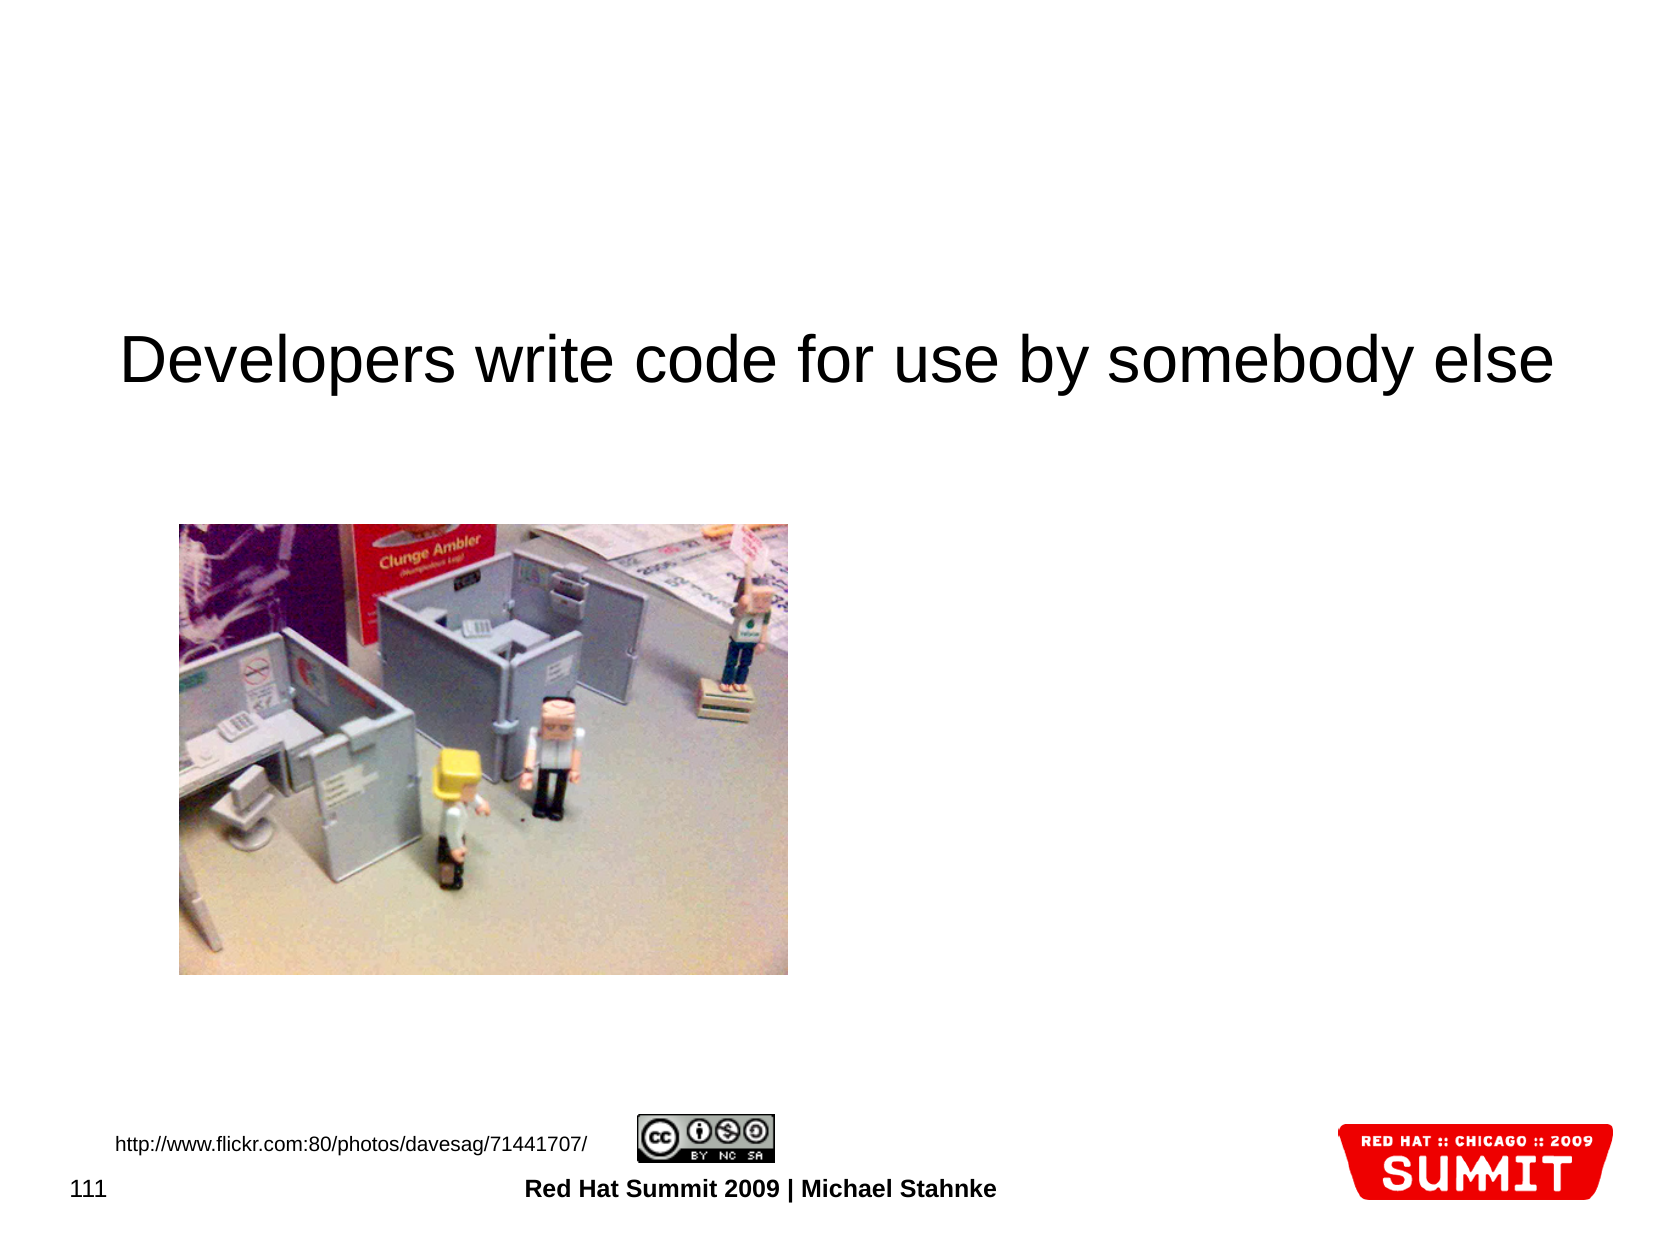

# Developers write code for use by somebody else
http://www.flickr.com:80/photos/davesag/71441707/